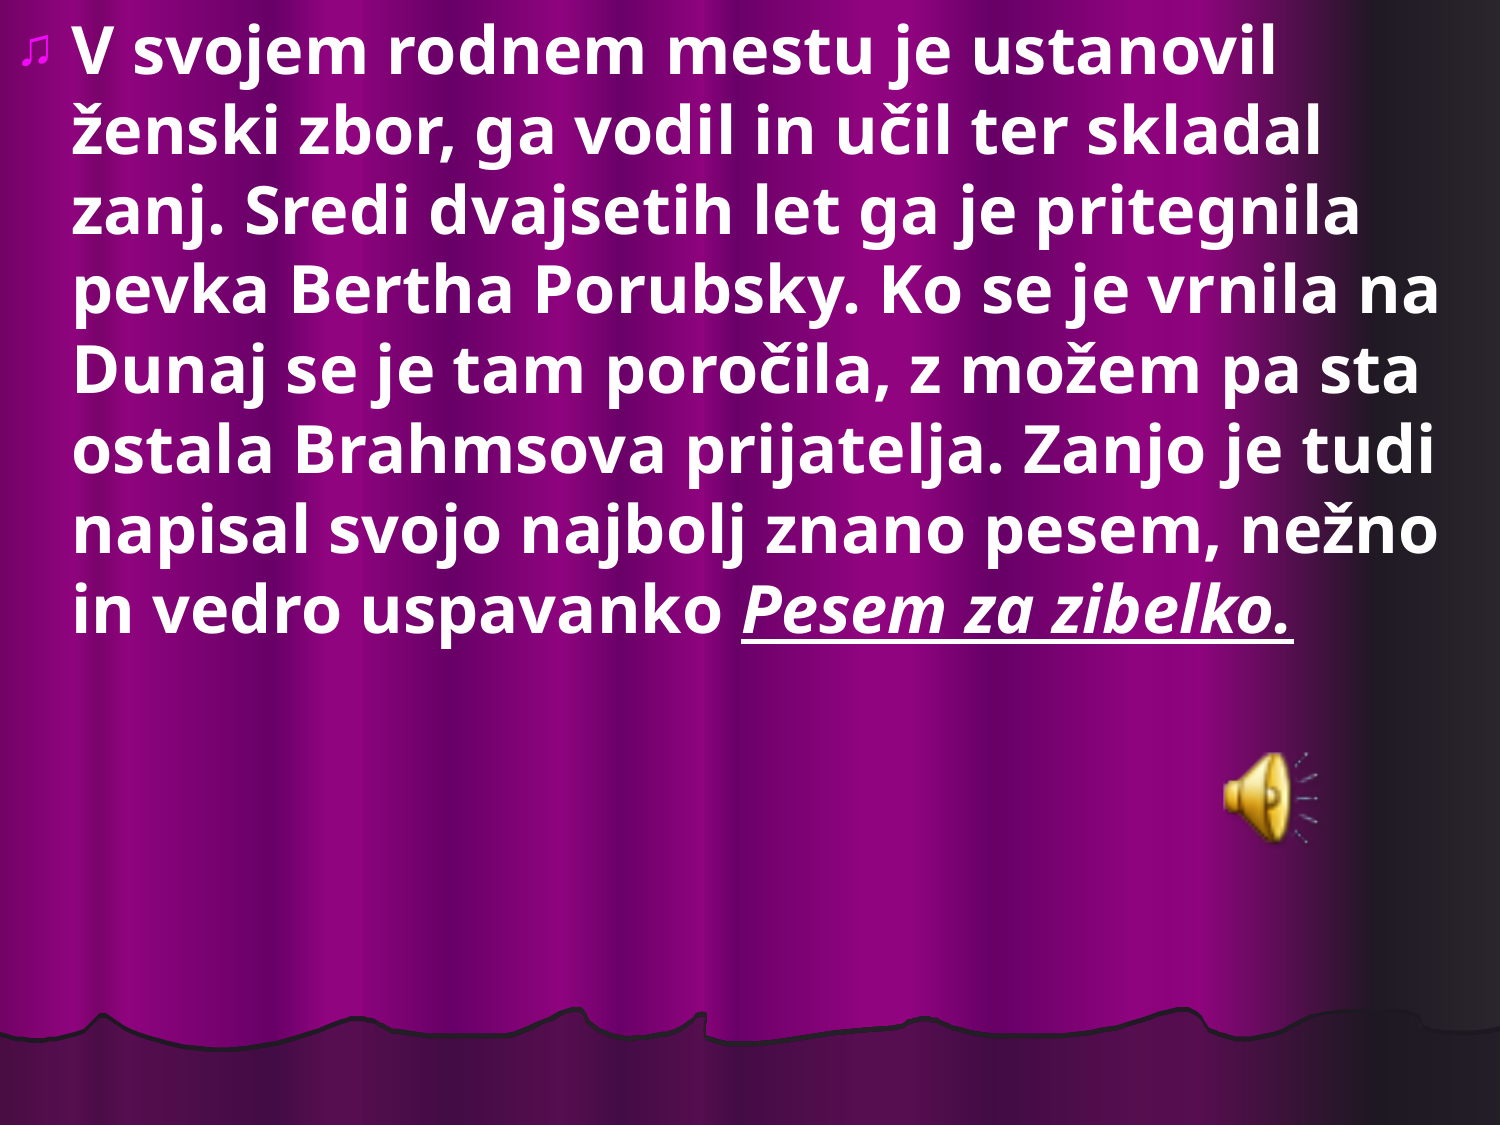

# V svojem rodnem mestu je ustanovil ženski zbor, ga vodil in učil ter skladal zanj. Sredi dvajsetih let ga je pritegnila pevka Bertha Porubsky. Ko se je vrnila na Dunaj se je tam poročila, z možem pa sta ostala Brahmsova prijatelja. Zanjo je tudi napisal svojo najbolj znano pesem, nežno in vedro uspavanko Pesem za zibelko.